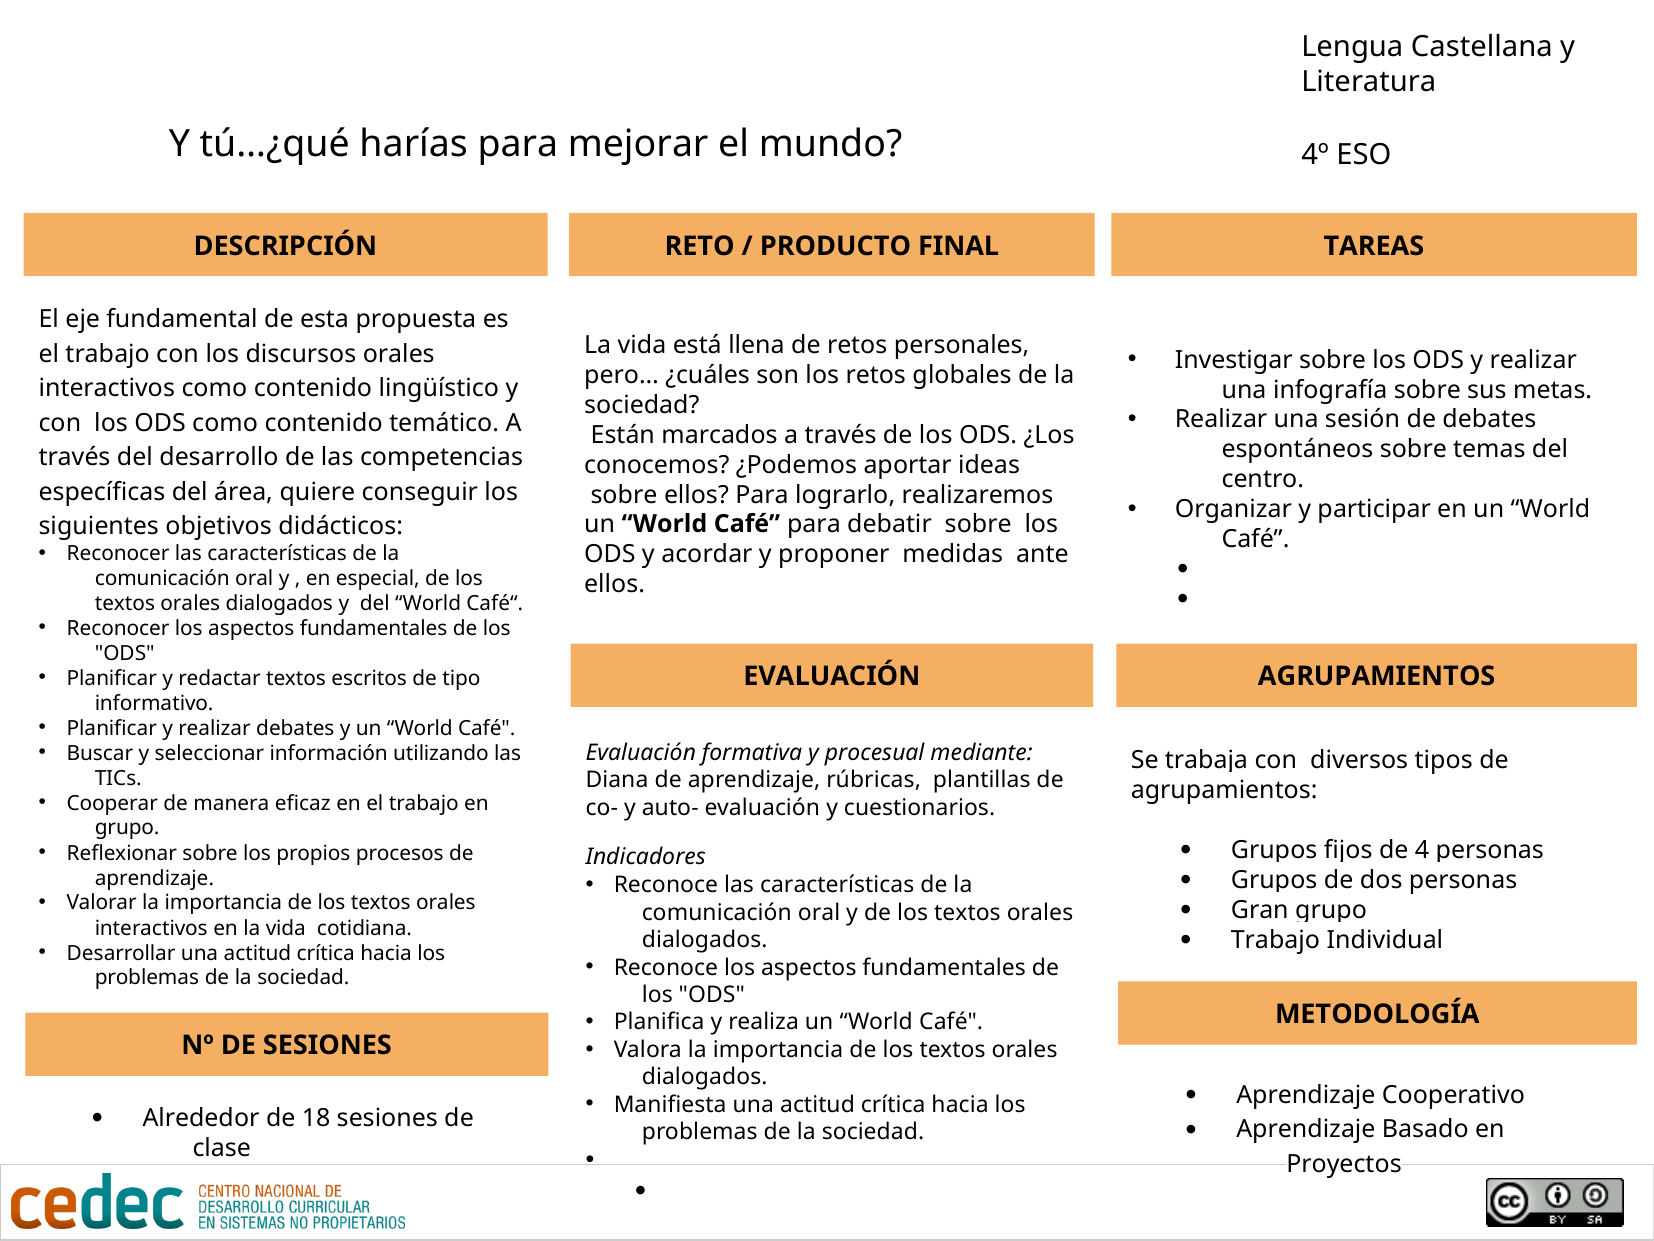

PROPUESTA DIDÁCTICA
Lengua Castellana y Literatura
Materia:
Y tú…¿qué harías para mejorar el mundo?
Curso:
REA:
4º ESO
DESCRIPCIÓN
RETO / PRODUCTO FINAL
TAREAS
El eje fundamental de esta propuesta es el trabajo con los discursos orales interactivos como contenido lingüístico y con los ODS como contenido temático. A través del desarrollo de las competencias específicas del área, quiere conseguir los siguientes objetivos didácticos:
Reconocer las características de la comunicación oral y , en especial, de los textos orales dialogados y del “World Café“.
Reconocer los aspectos fundamentales de los "ODS"
Planificar y redactar textos escritos de tipo informativo.
Planificar y realizar debates y un “World Café".
Buscar y seleccionar información utilizando las TICs.
Cooperar de manera eficaz en el trabajo en grupo.
Reflexionar sobre los propios procesos de aprendizaje.
Valorar la importancia de los textos orales interactivos en la vida cotidiana.
Desarrollar una actitud crítica hacia los problemas de la sociedad.
La vida está llena de retos personales, pero… ¿cuáles son los retos globales de la sociedad?
 Están marcados a través de los ODS. ¿Los
conocemos? ¿Podemos aportar ideas
 sobre ellos? Para lograrlo, realizaremos un “World Café” para debatir sobre los ODS y acordar y proponer medidas ante ellos.
Investigar sobre los ODS y realizar una infografía sobre sus metas.
Realizar una sesión de debates espontáneos sobre temas del centro.
Organizar y participar en un “World Café”.
EVALUACIÓN
AGRUPAMIENTOS
Evaluación formativa y procesual mediante:
Diana de aprendizaje, rúbricas, plantillas de co- y auto- evaluación y cuestionarios.
Indicadores
Reconoce las características de la comunicación oral y de los textos orales dialogados.
Reconoce los aspectos fundamentales de los "ODS"
Planifica y realiza un “World Café".
Valora la importancia de los textos orales dialogados.
Manifiesta una actitud crítica hacia los problemas de la sociedad.
Se trabaja con diversos tipos de agrupamientos:
Grupos fijos de 4 personas
Grupos de dos personas
Gran grupo
Trabajo Individual
METODOLOGÍA
Nº DE SESIONES
Aprendizaje Cooperativo
Aprendizaje Basado en Proyectos
Alrededor de 18 sesiones de clase